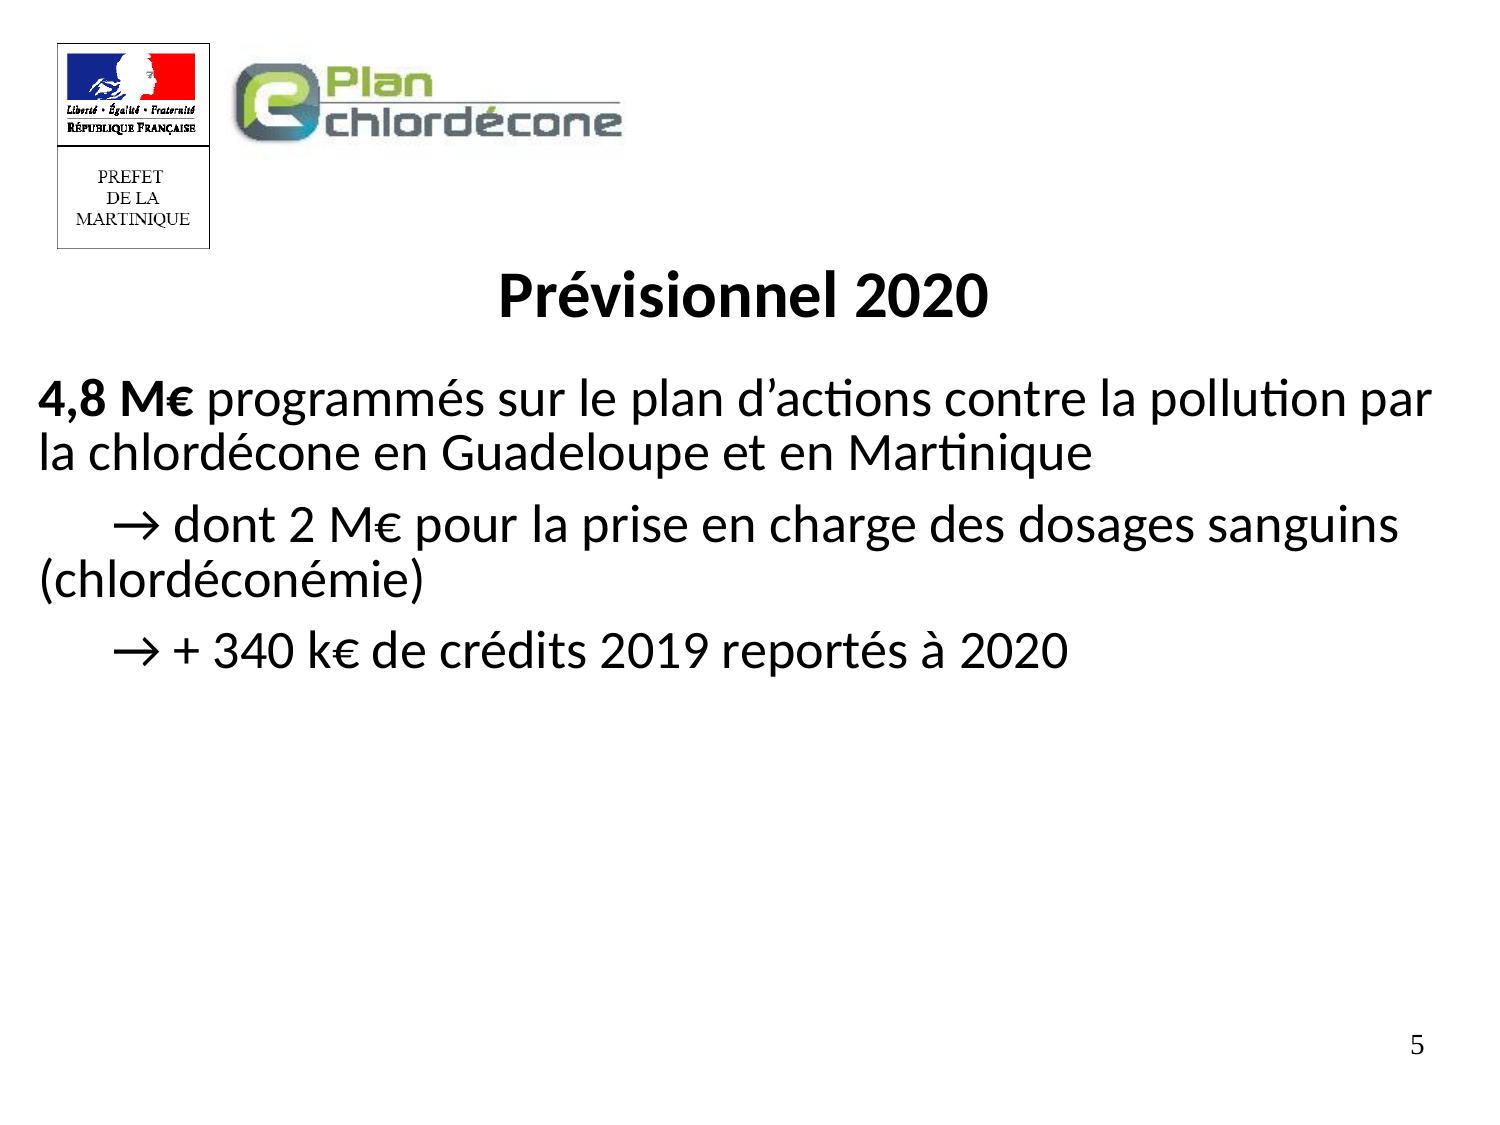

Prévisionnel 2020
4,8 M€ programmés sur le plan d’actions contre la pollution par la chlordécone en Guadeloupe et en Martinique
	→ dont 2 M€ pour la prise en charge des dosages sanguins (chlordéconémie)
	→ + 340 k€ de crédits 2019 reportés à 2020